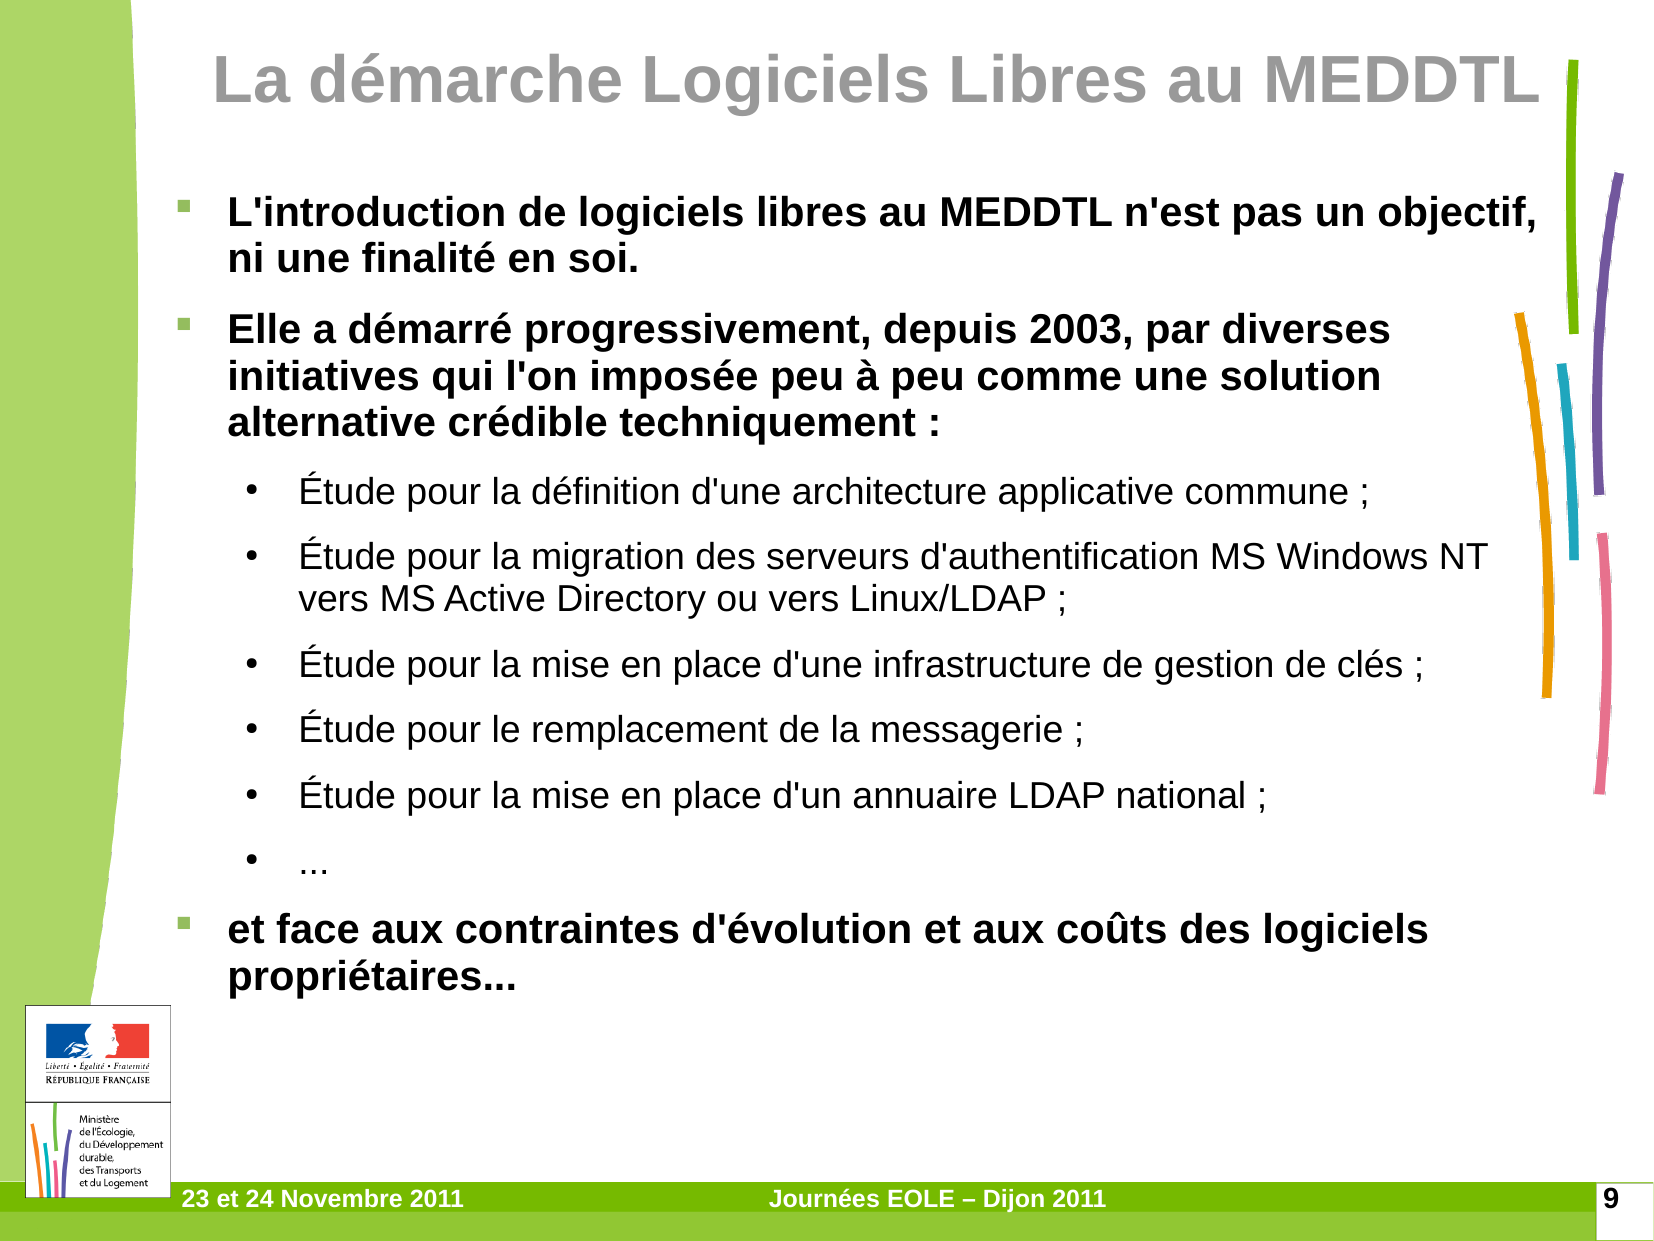

# La démarche Logiciels Libres au MEDDTL
L'introduction de logiciels libres au MEDDTL n'est pas un objectif, ni une finalité en soi.
Elle a démarré progressivement, depuis 2003, par diverses initiatives qui l'on imposée peu à peu comme une solution alternative crédible techniquement :
Étude pour la définition d'une architecture applicative commune ;
Étude pour la migration des serveurs d'authentification MS Windows NT vers MS Active Directory ou vers Linux/LDAP ;
Étude pour la mise en place d'une infrastructure de gestion de clés ;
Étude pour le remplacement de la messagerie ;
Étude pour la mise en place d'un annuaire LDAP national ;
...
et face aux contraintes d'évolution et aux coûts des logiciels propriétaires...
9
 SG/SPSSI/PSI septembre 2011
Schéma directeur des SI